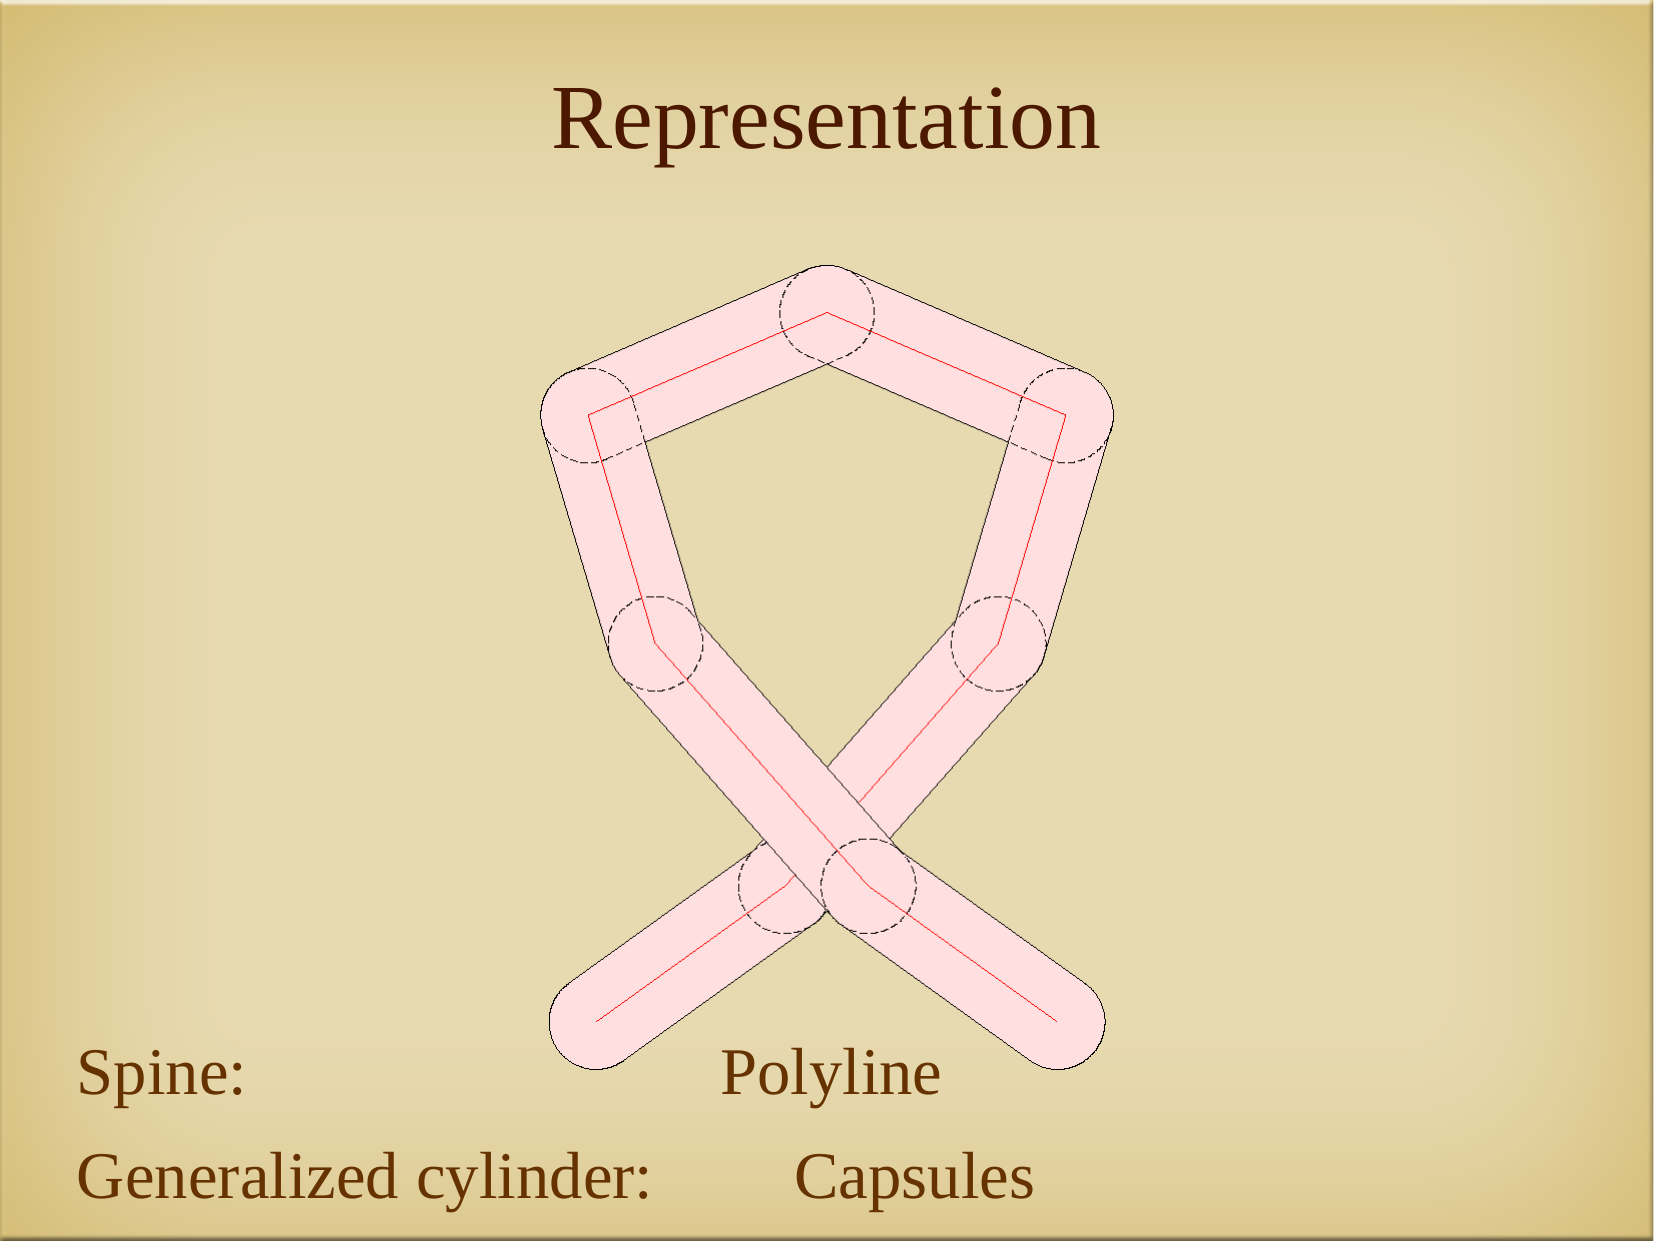

# Representation
Spine:							Polyline
Generalized cylinder:		Capsules